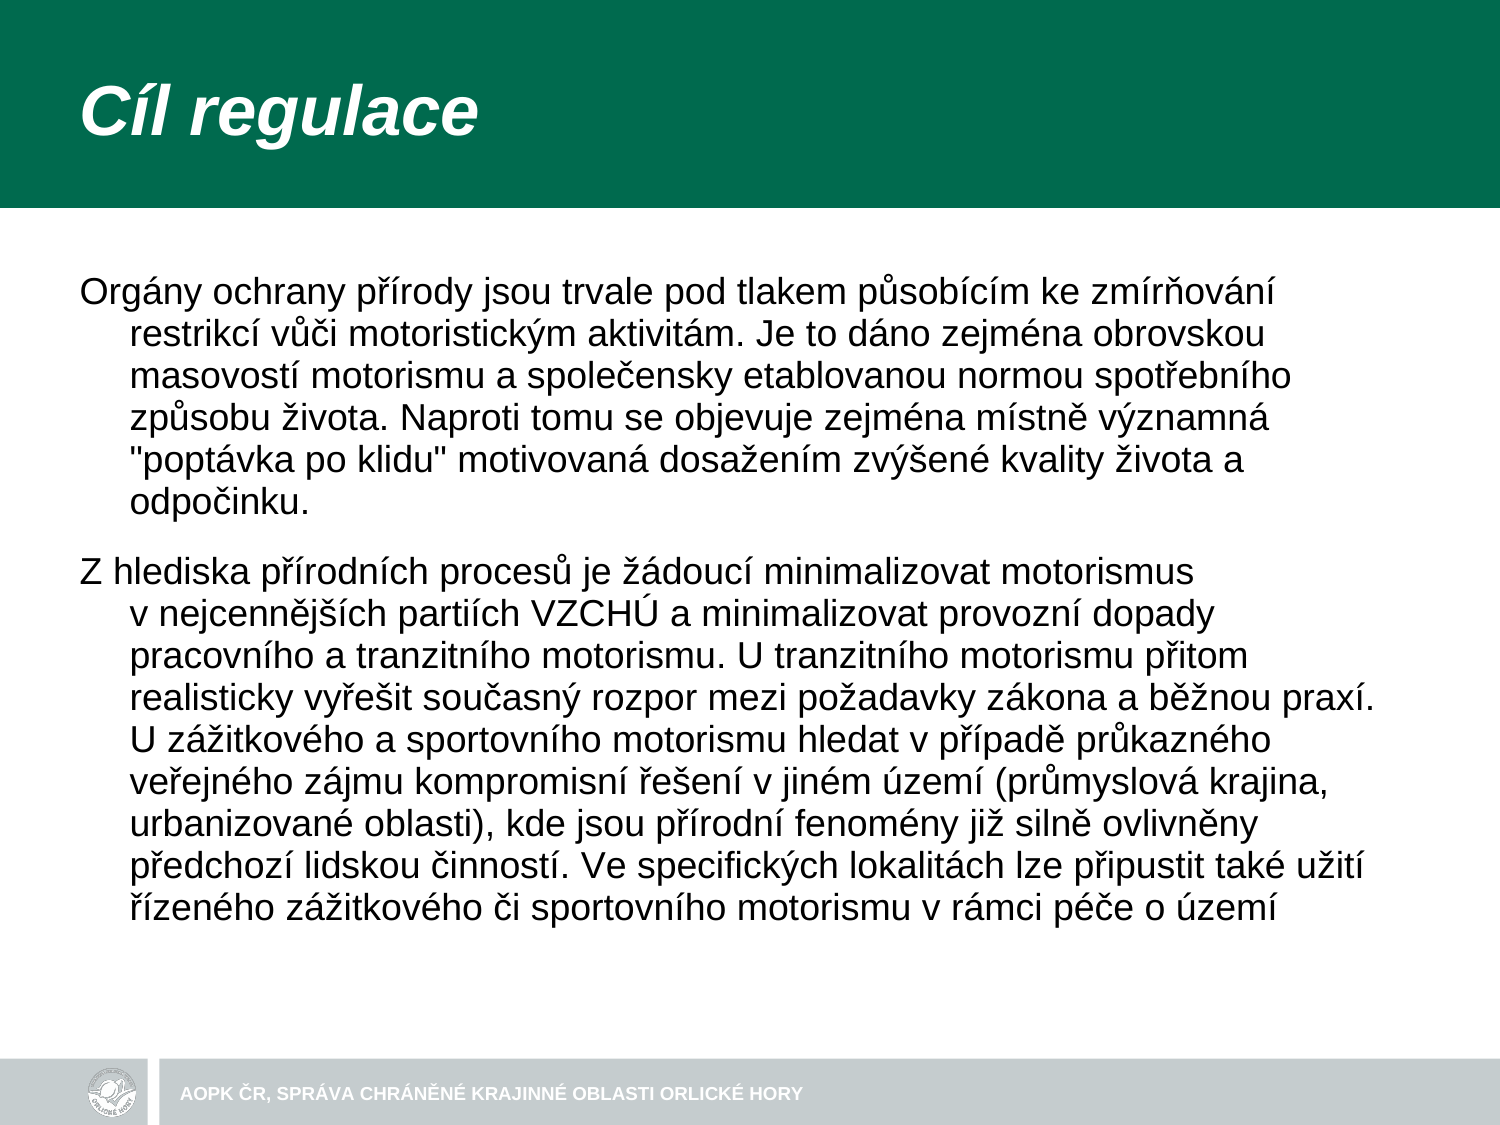

# Cíl regulace
Orgány ochrany přírody jsou trvale pod tlakem působícím ke zmírňování restrikcí vůči motoristickým aktivitám. Je to dáno zejména obrovskou masovostí motorismu a společensky etablovanou normou spotřebního způsobu života. Naproti tomu se objevuje zejména místně významná "poptávka po klidu" motivovaná dosažením zvýšené kvality života a odpočinku.
Z hlediska přírodních procesů je žádoucí minimalizovat motorismus v nejcennějších partiích VZCHÚ a minimalizovat provozní dopady pracovního a tranzitního motorismu. U tranzitního motorismu přitom realisticky vyřešit současný rozpor mezi požadavky zákona a běžnou praxí. U zážitkového a sportovního motorismu hledat v případě průkazného veřejného zájmu kompromisní řešení v jiném území (průmyslová krajina, urbanizované oblasti), kde jsou přírodní fenomény již silně ovlivněny předchozí lidskou činností. Ve specifických lokalitách lze připustit také užití řízeného zážitkového či sportovního motorismu v rámci péče o území